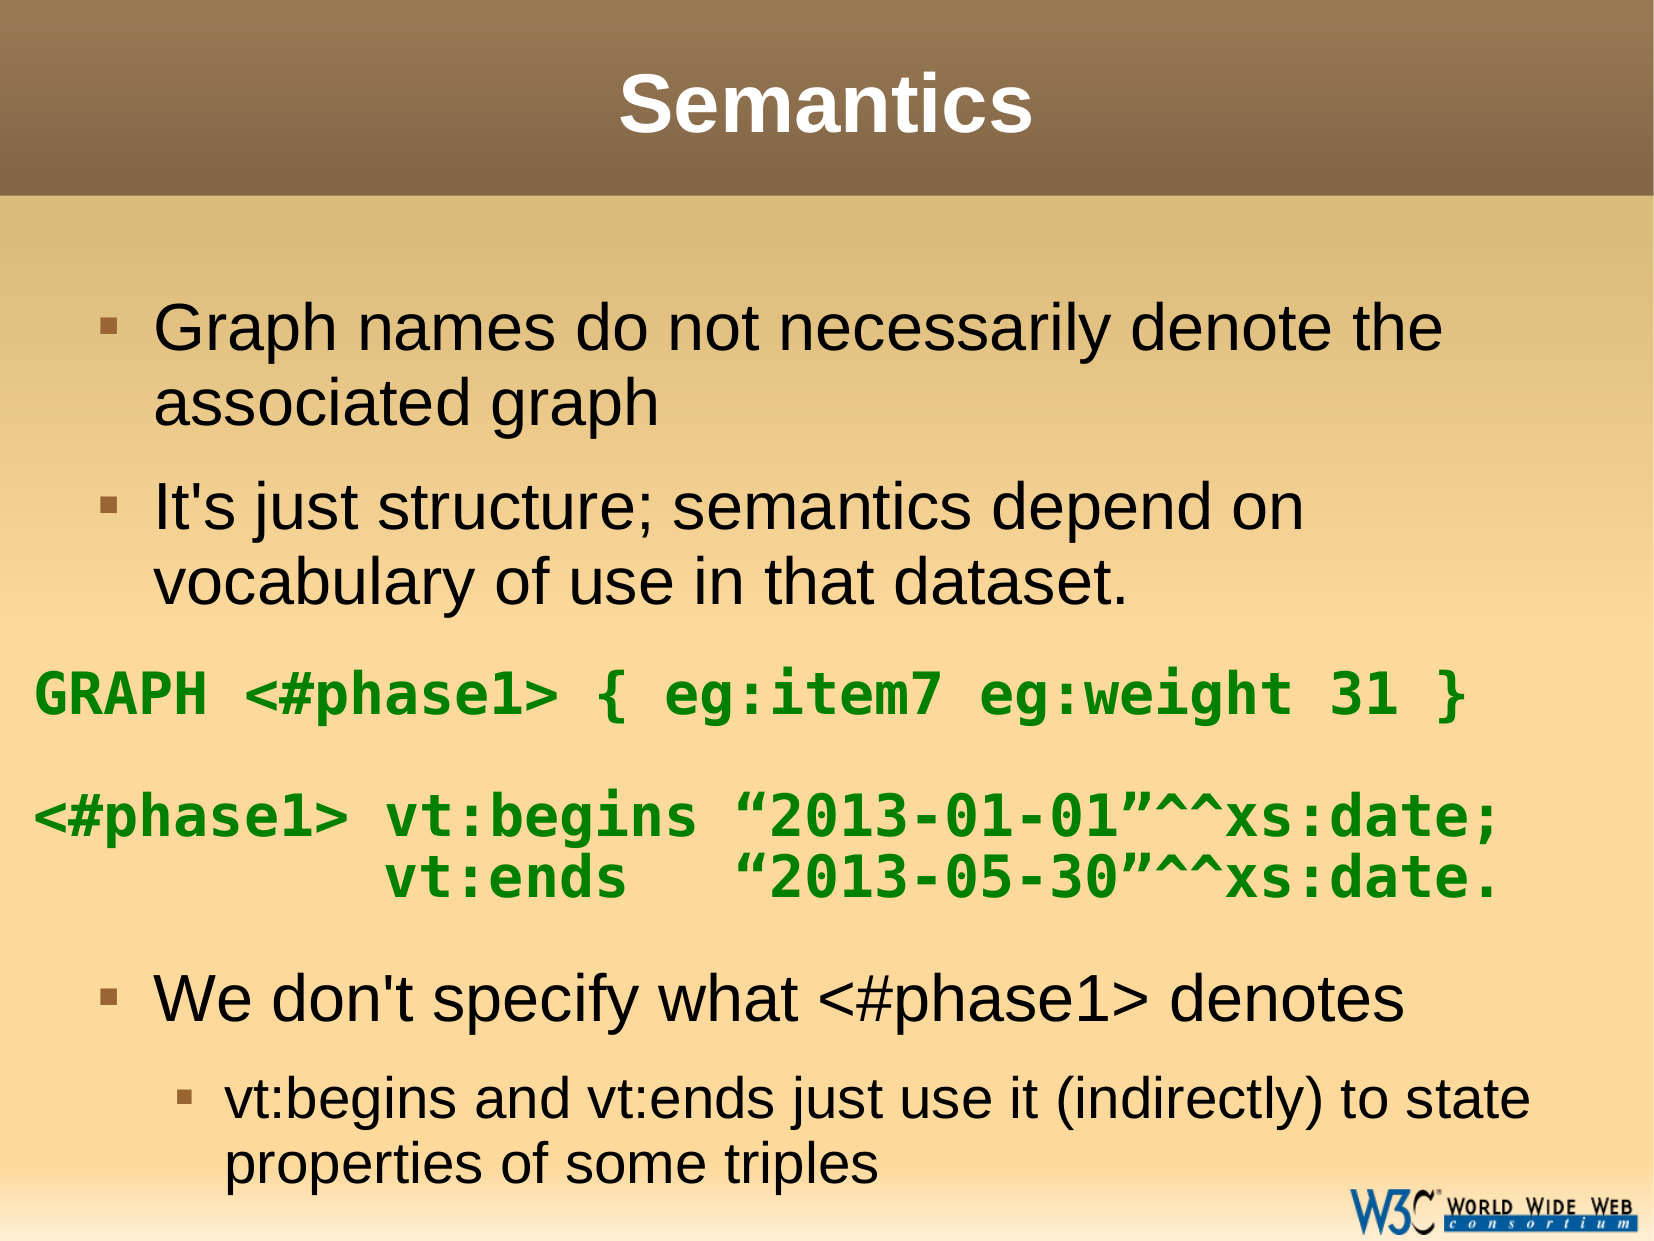

# Semantics
Graph names do not necessarily denote the associated graph
It's just structure; semantics depend on vocabulary of use in that dataset.
We don't specify what <#phase1> denotes
vt:begins and vt:ends just use it (indirectly) to state properties of some triples
GRAPH <#phase1> { eg:item7 eg:weight 31 }
<#phase1> vt:begins “2013-01-01”^^xs:date;
 vt:ends “2013-05-30”^^xs:date.